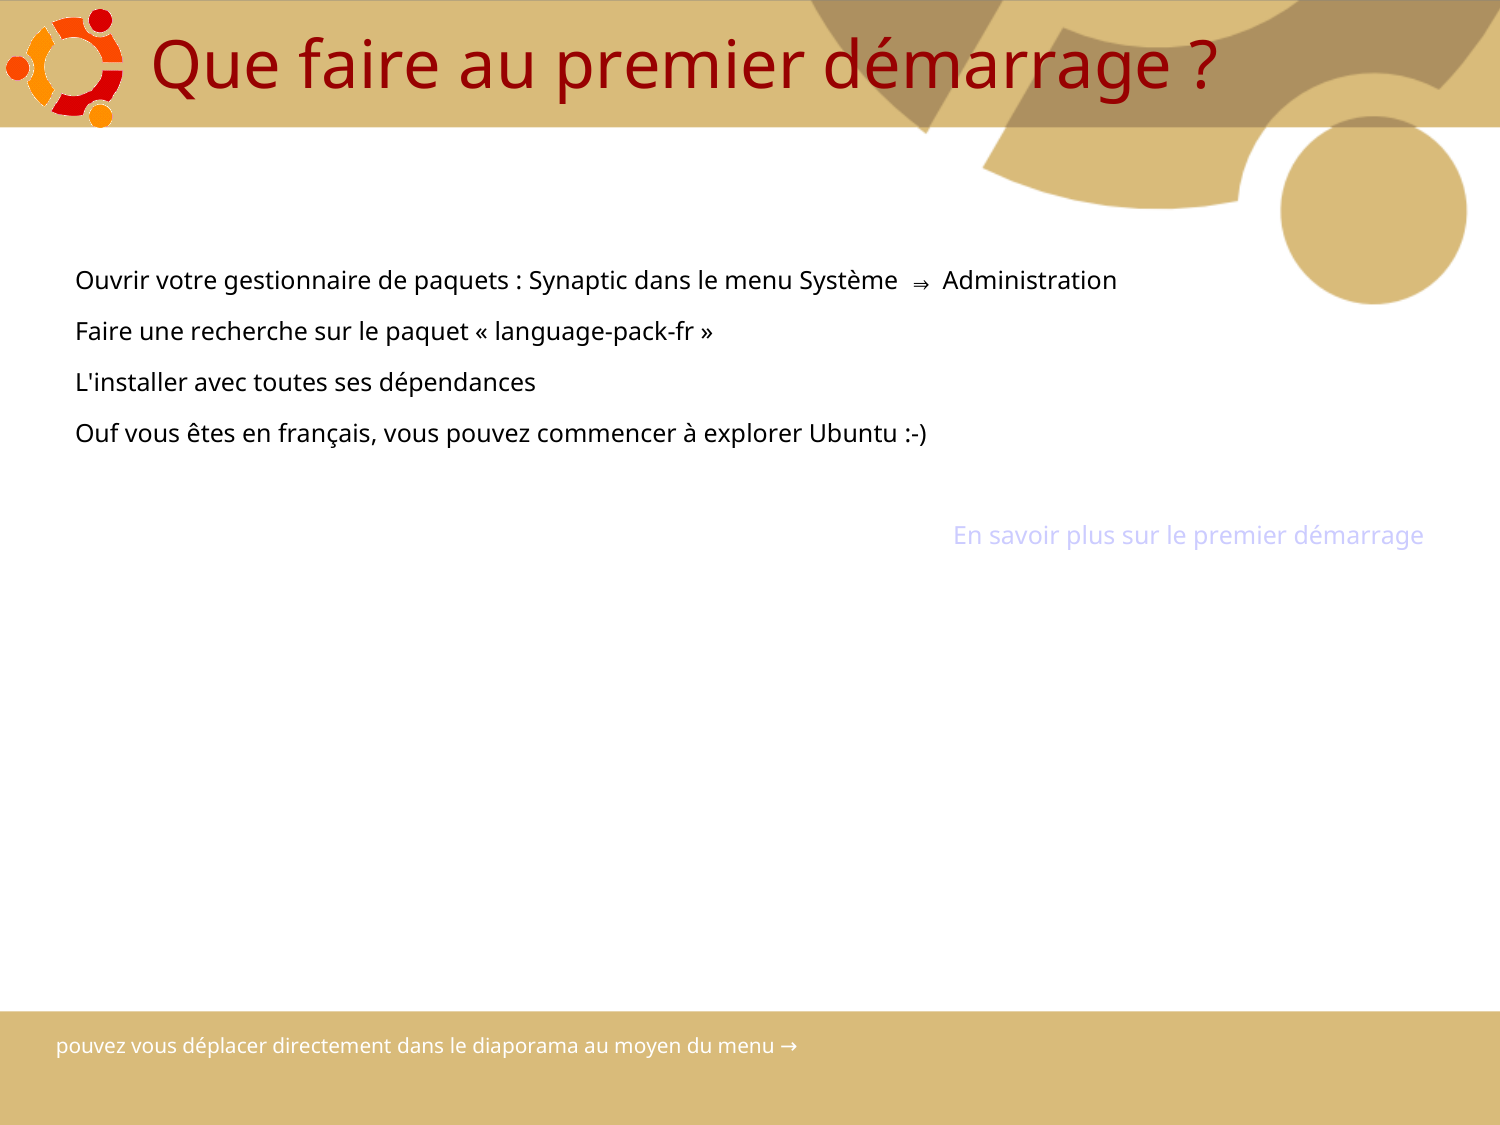

# Que faire au premier démarrage ?
Ouvrir votre gestionnaire de paquets : Synaptic dans le menu Système ⇒ Administration
Faire une recherche sur le paquet « language-pack-fr »
L'installer avec toutes ses dépendances
Ouf vous êtes en français, vous pouvez commencer à explorer Ubuntu :-)
En savoir plus sur le premier démarrage
pouvez vous déplacer directement dans le diaporama au moyen du menu →